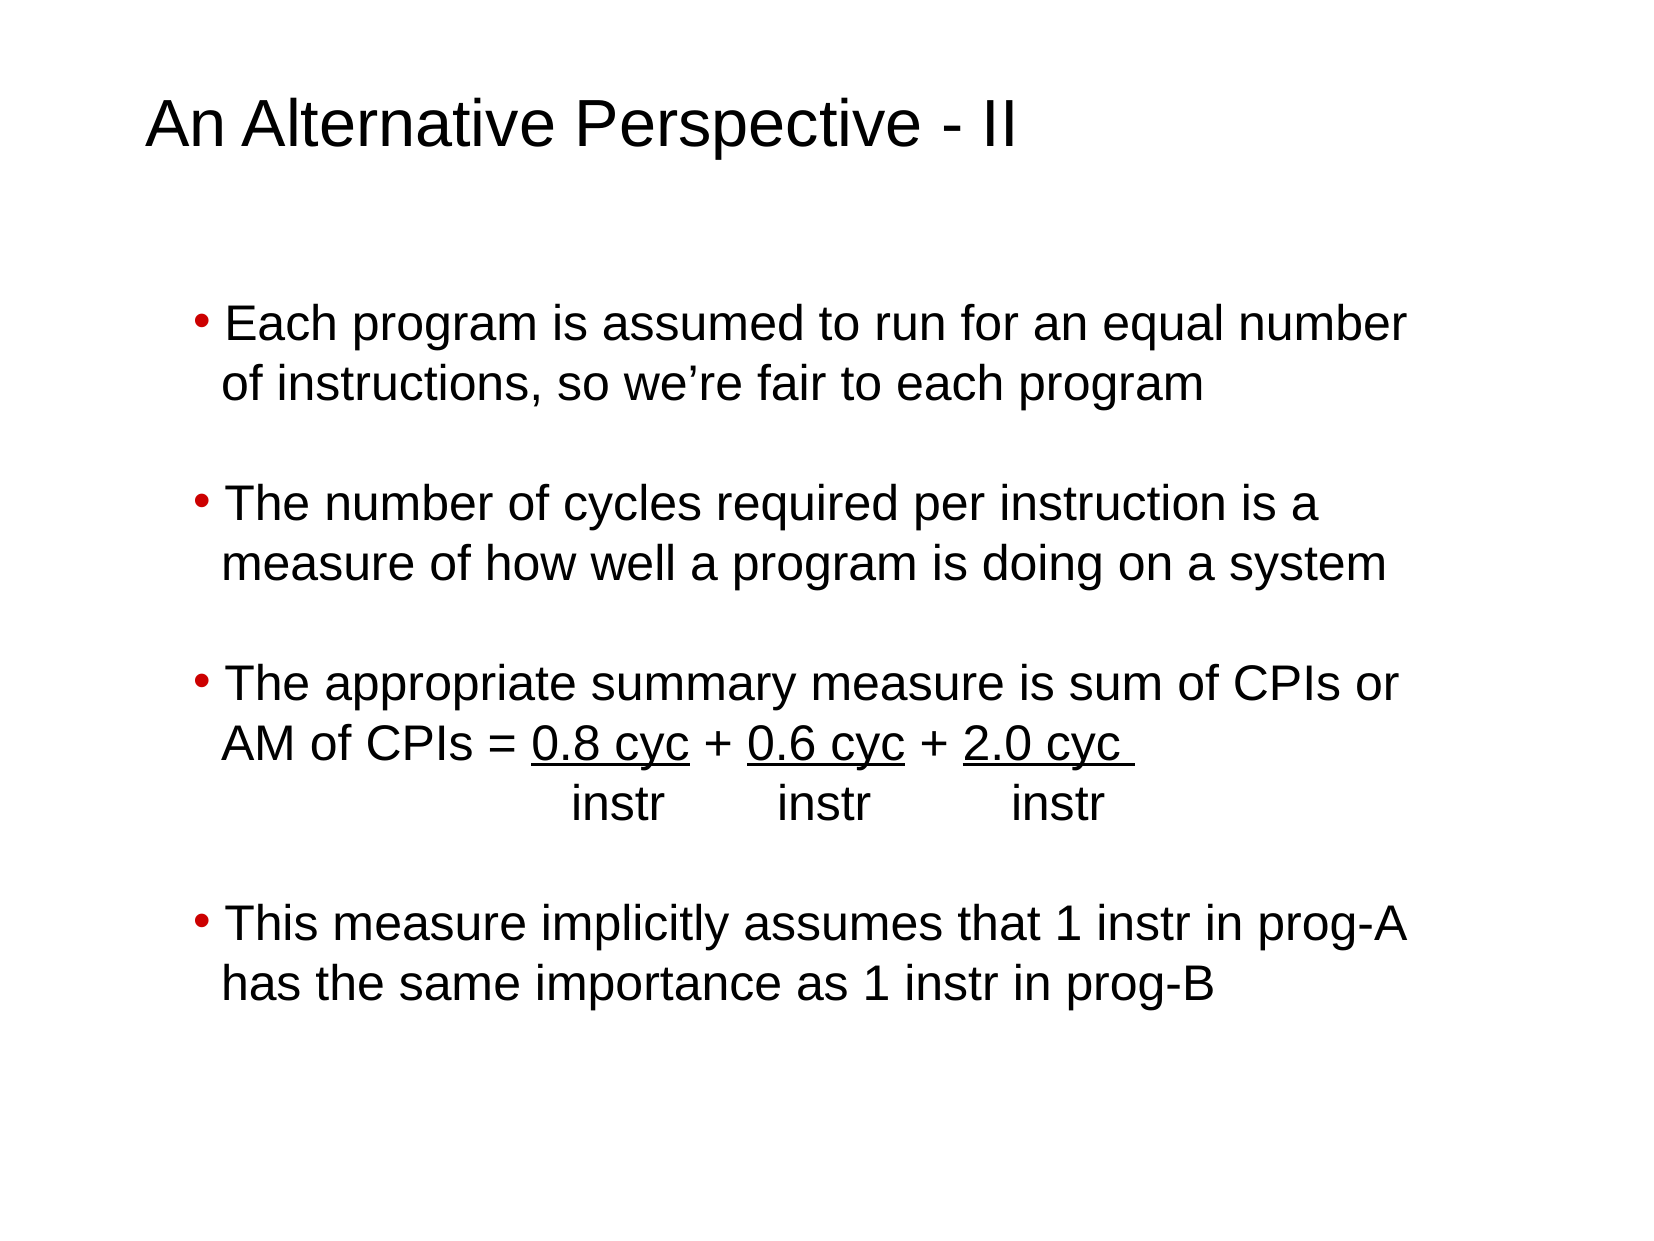

An Alternative Perspective - II
 Each program is assumed to run for an equal number
 of instructions, so we’re fair to each program
 The number of cycles required per instruction is a
 measure of how well a program is doing on a system
 The appropriate summary measure is sum of CPIs or
 AM of CPIs = 0.8 cyc + 0.6 cyc + 2.0 cyc
 instr instr instr
 This measure implicitly assumes that 1 instr in prog-A
 has the same importance as 1 instr in prog-B